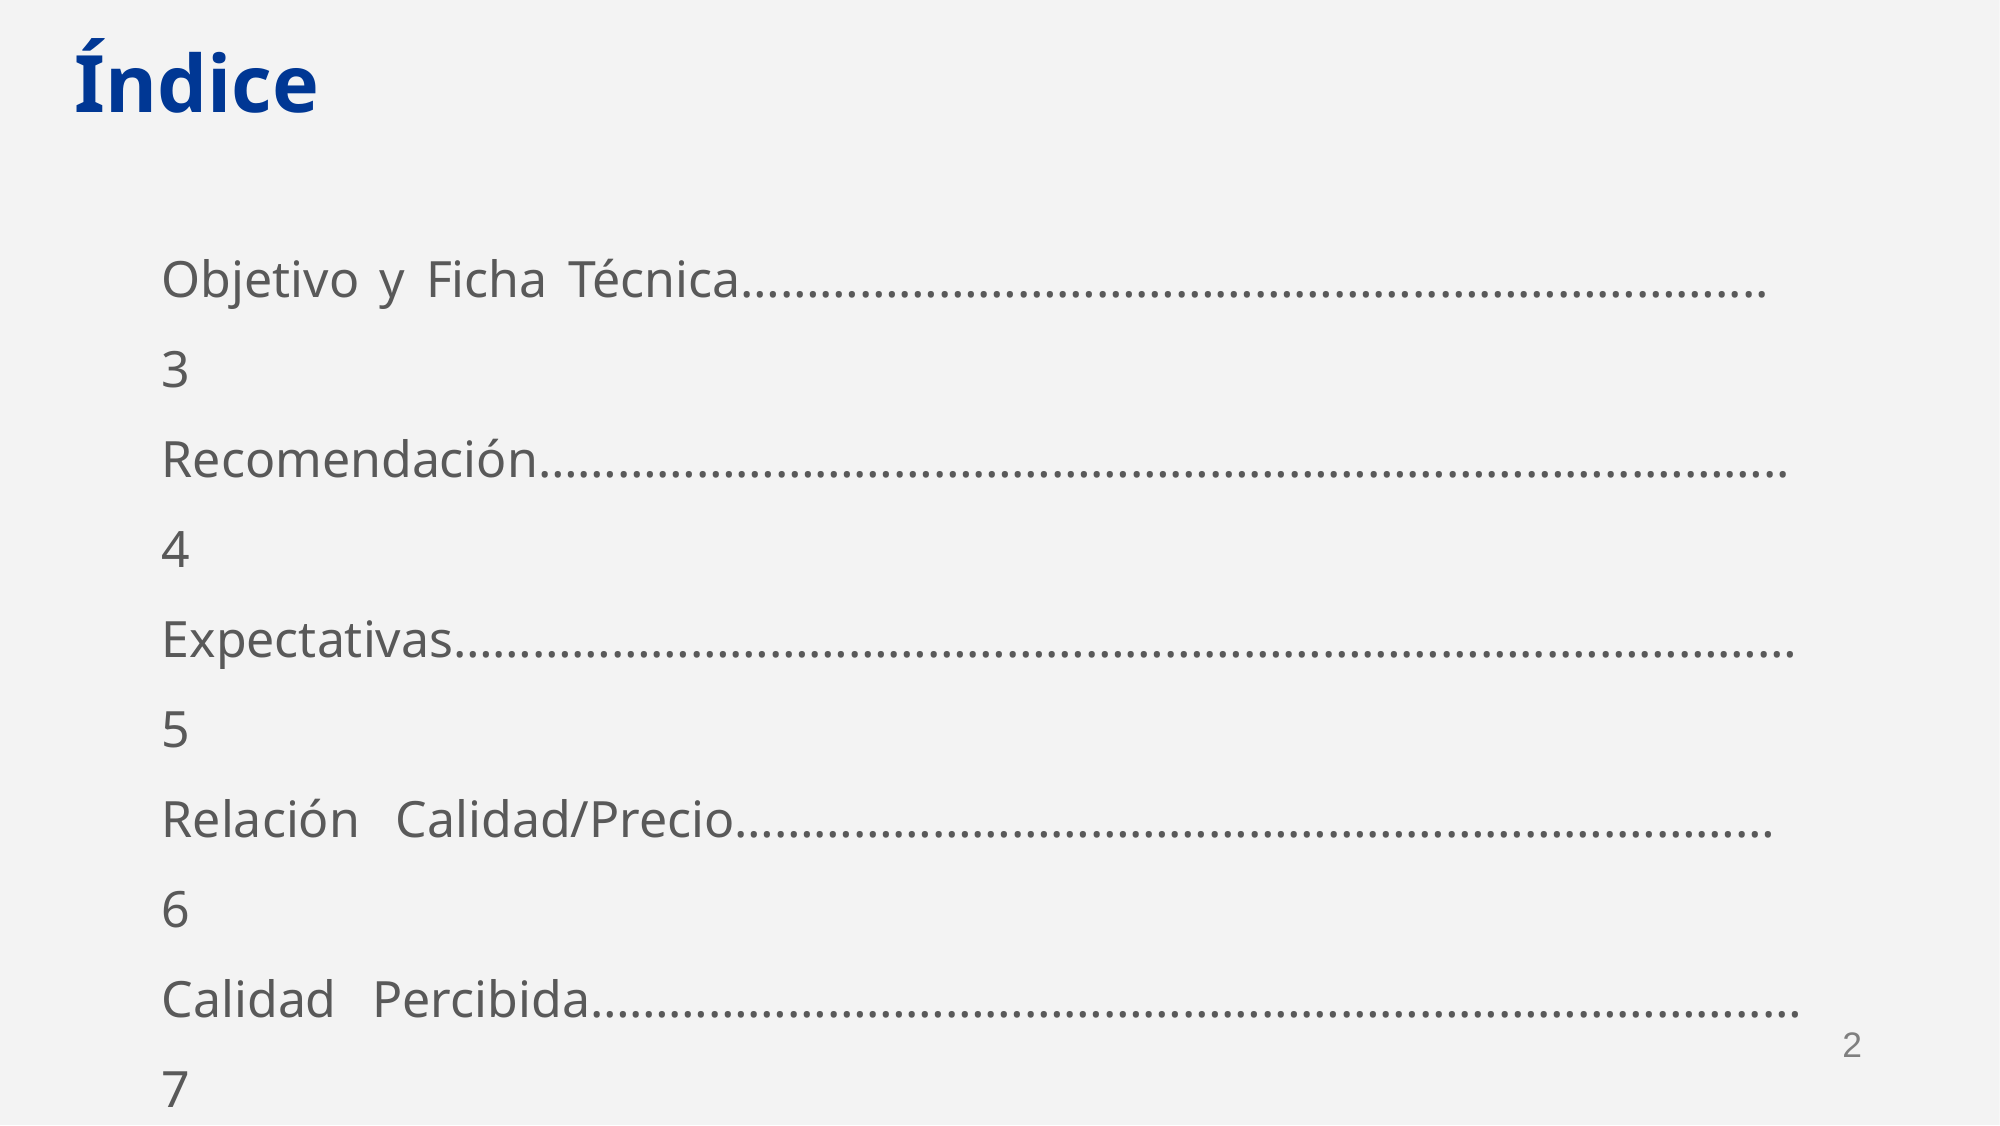

Índice
Objetivo y Ficha Técnica……………………………………………..…………………....	3
Recomendación………………………………………………………………………...……….. 4
Expectativas………………………………………………………………………...……………… 5
Relación Calidad/Precio………………………………………………………….…………	6
Calidad Percibida……………………………………………………………………………..…	7
Aportaciones de los visitantes…….………………………………………….....………14
Conclusiones y Recomendaciones…………………………………………………….34